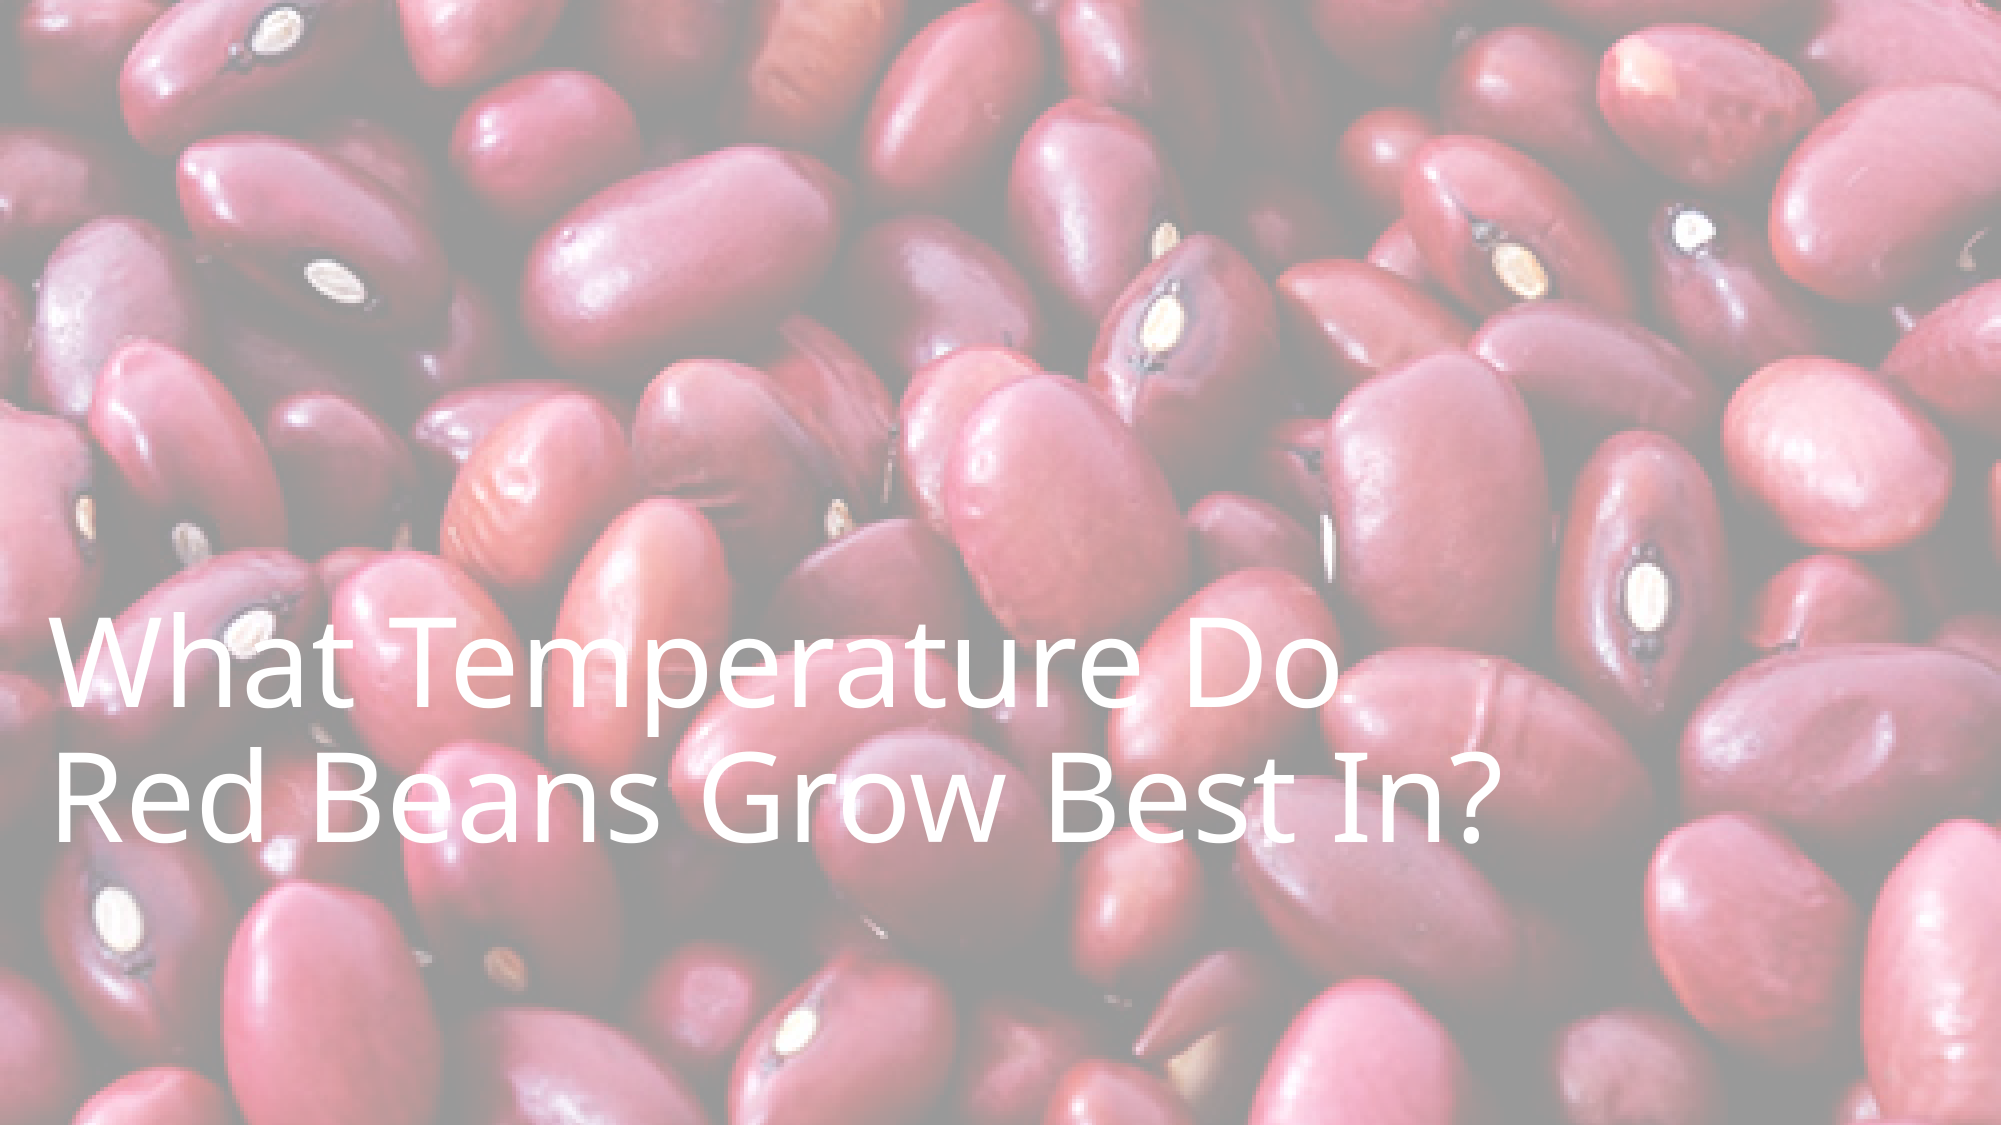

# What Temperature Do Red Beans Grow Best In?